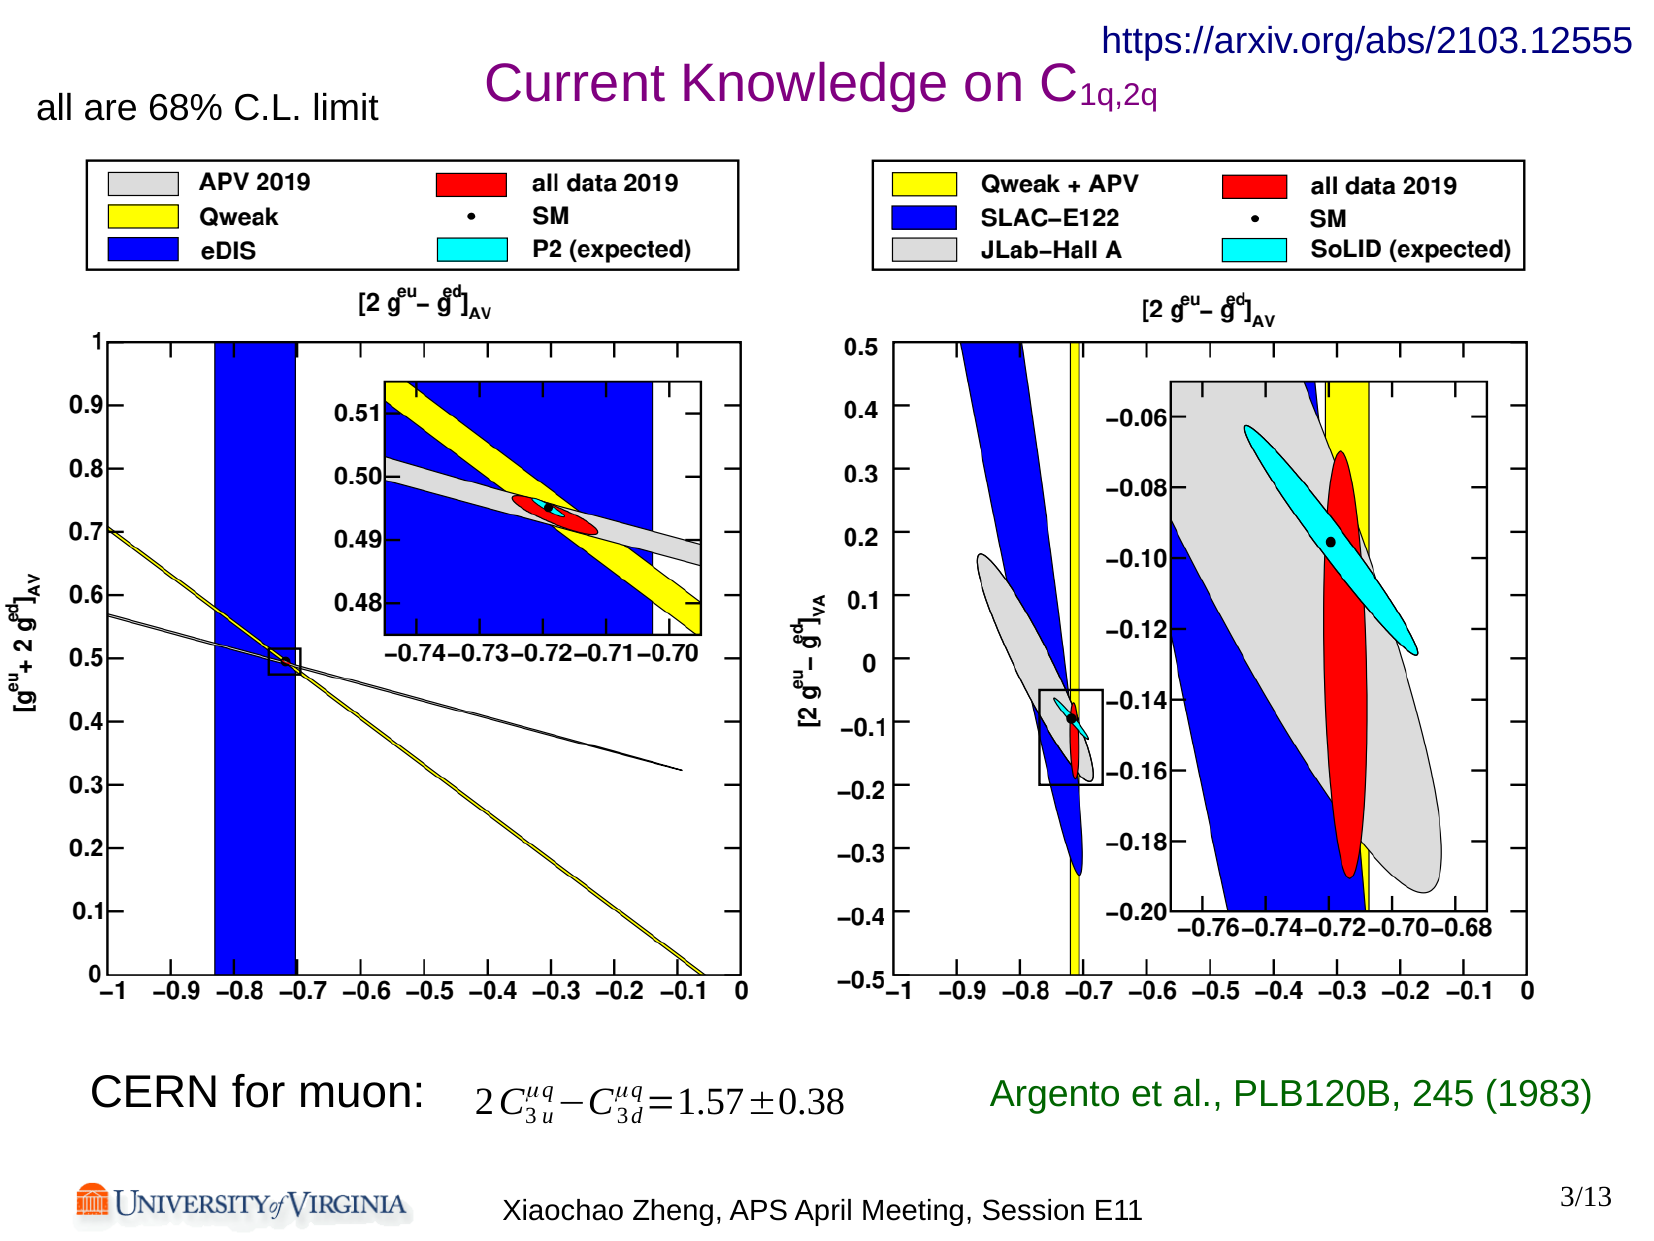

https://arxiv.org/abs/2103.12555
# Current Knowledge on C1q,2q
all are 68% C.L. limit
CERN for muon:
Argento et al., PLB120B, 245 (1983)